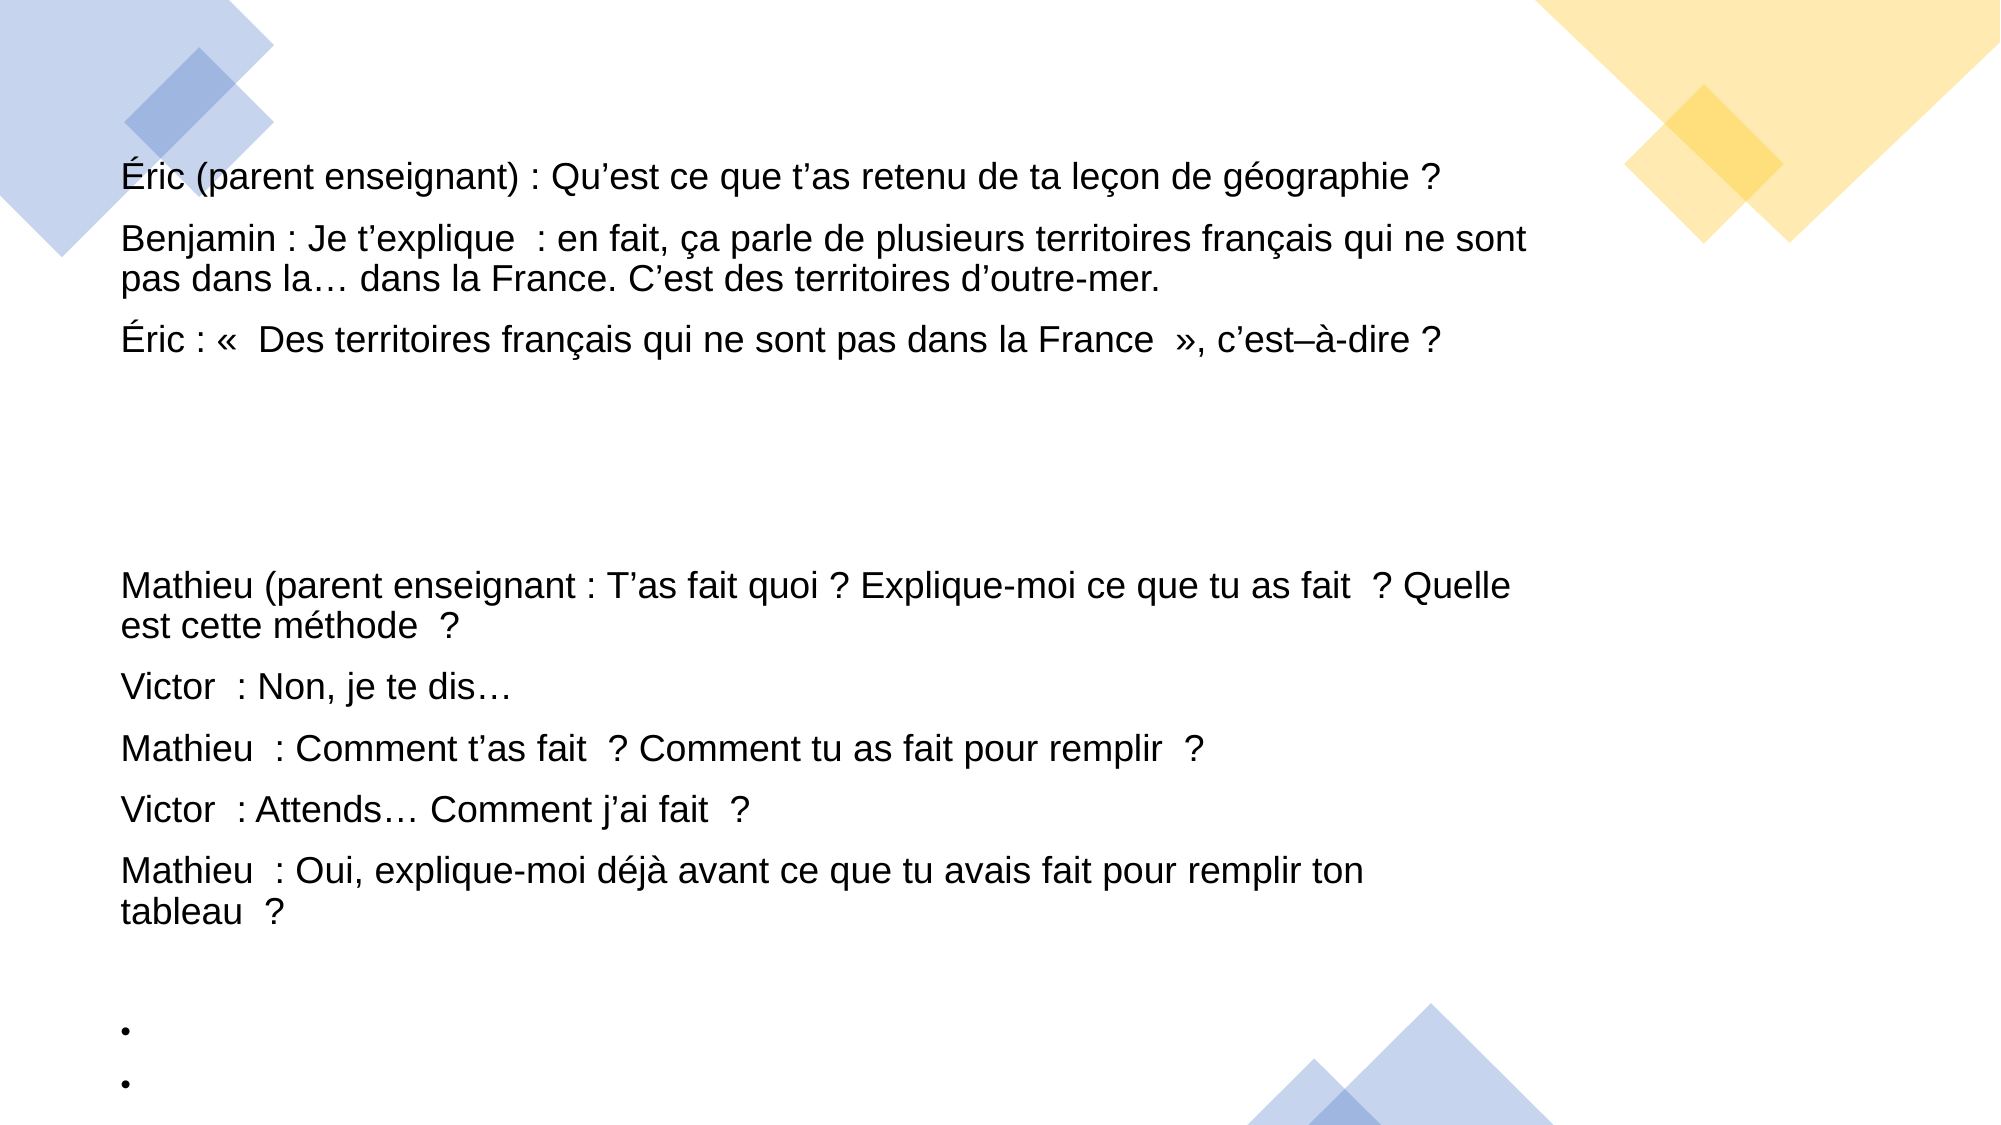

# Éric (parent enseignant) : Qu’est ce que t’as retenu de ta leçon de géographie ?
Benjamin : Je t’explique  : en fait, ça parle de plusieurs territoires français qui ne sont pas dans la… dans la France. C’est des territoires d’outre-mer.
Éric : «  Des territoires français qui ne sont pas dans la France  », c’est–à-dire ?
Mathieu (parent enseignant : T’as fait quoi ? Explique-moi ce que tu as fait  ? Quelle est cette méthode  ?
Victor  : Non, je te dis…
Mathieu  : Comment t’as fait  ? Comment tu as fait pour remplir  ?
Victor  : Attends… Comment j’ai fait  ?
Mathieu  : Oui, explique-moi déjà avant ce que tu avais fait pour remplir ton tableau  ?